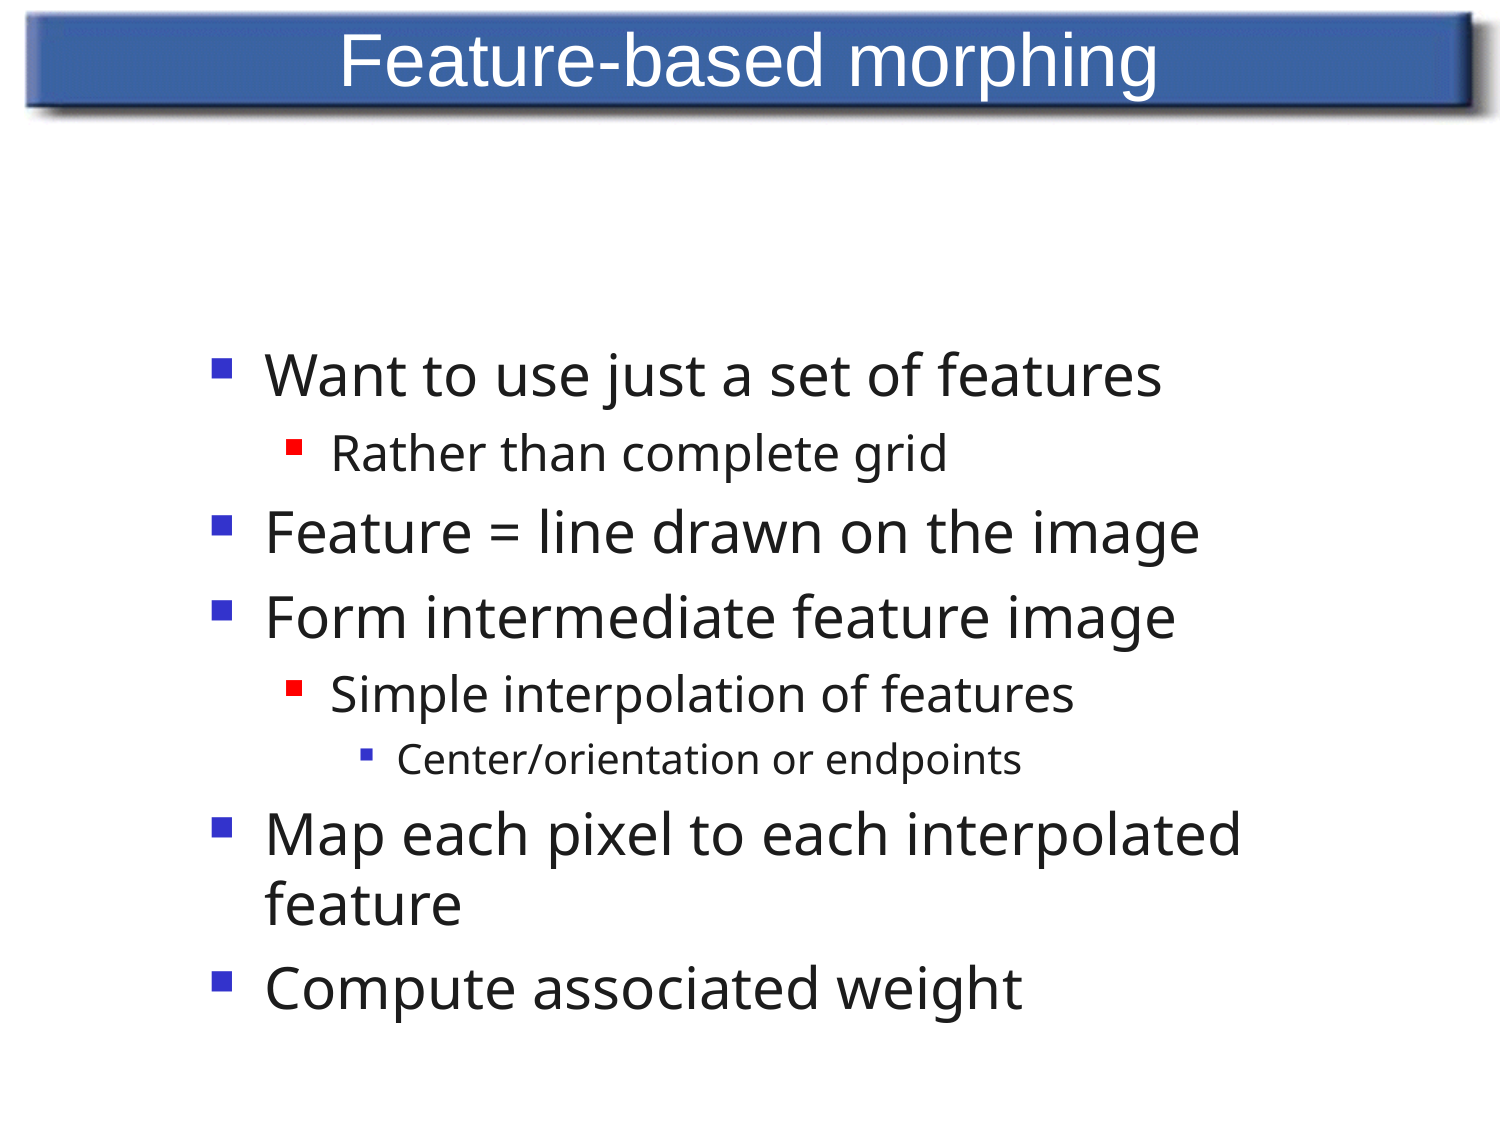

# Feature-based morphing
Want to use just a set of features
Rather than complete grid
Feature = line drawn on the image
Form intermediate feature image
Simple interpolation of features
Center/orientation or endpoints
Map each pixel to each interpolated feature
Compute associated weight